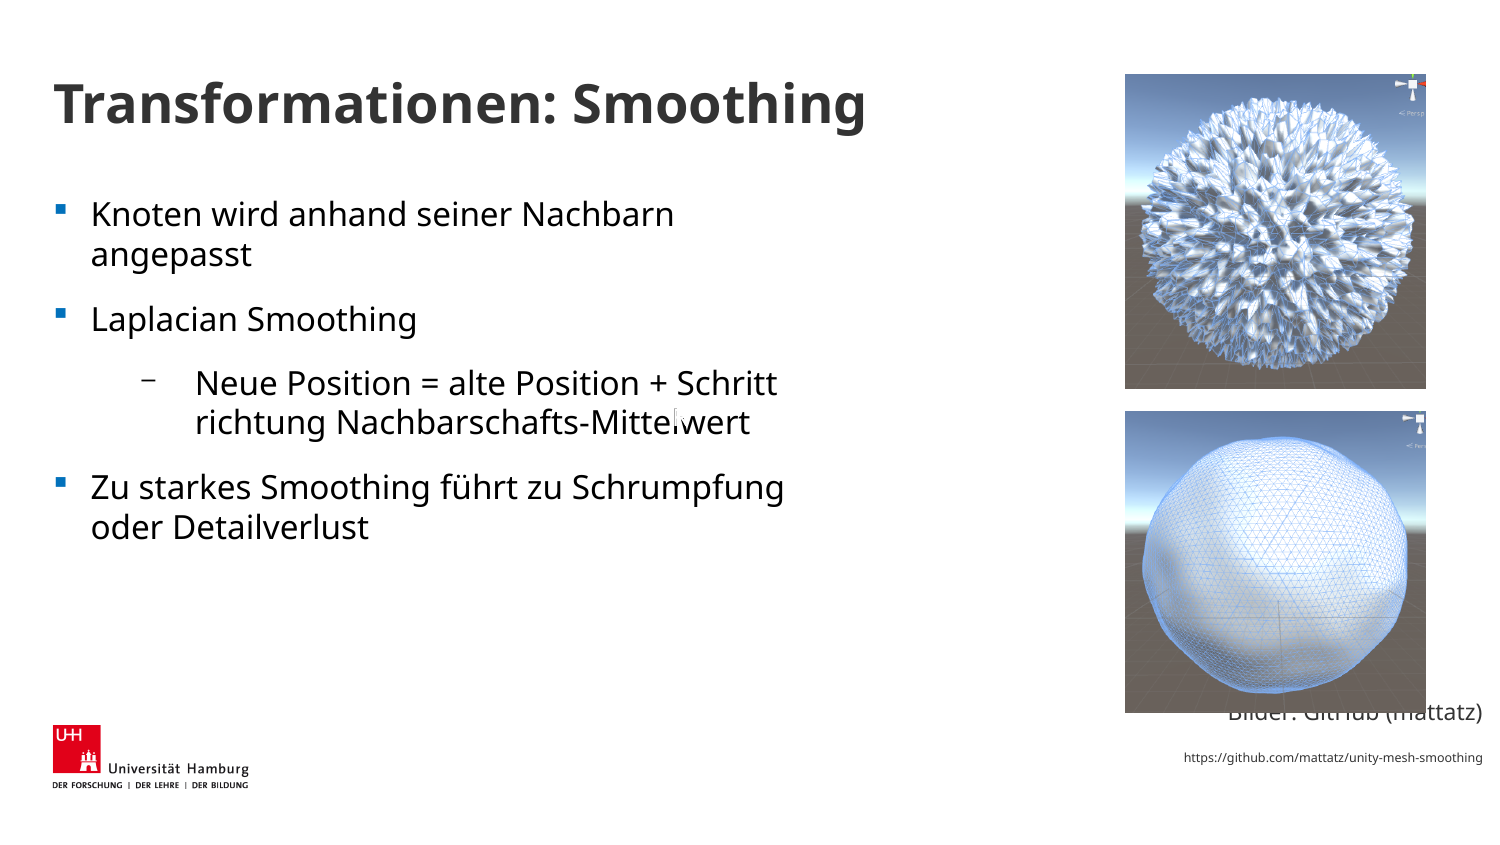

# Transformationen: Smoothing
Knoten wird anhand seiner Nachbarn angepasst
Laplacian Smoothing
Neue Position = alte Position + Schritt richtung Nachbarschafts-Mittelwert
Zu starkes Smoothing führt zu Schrumpfung oder Detailverlust
Bilder: GitHub (mattatz)
https://github.com/mattatz/unity-mesh-smoothing